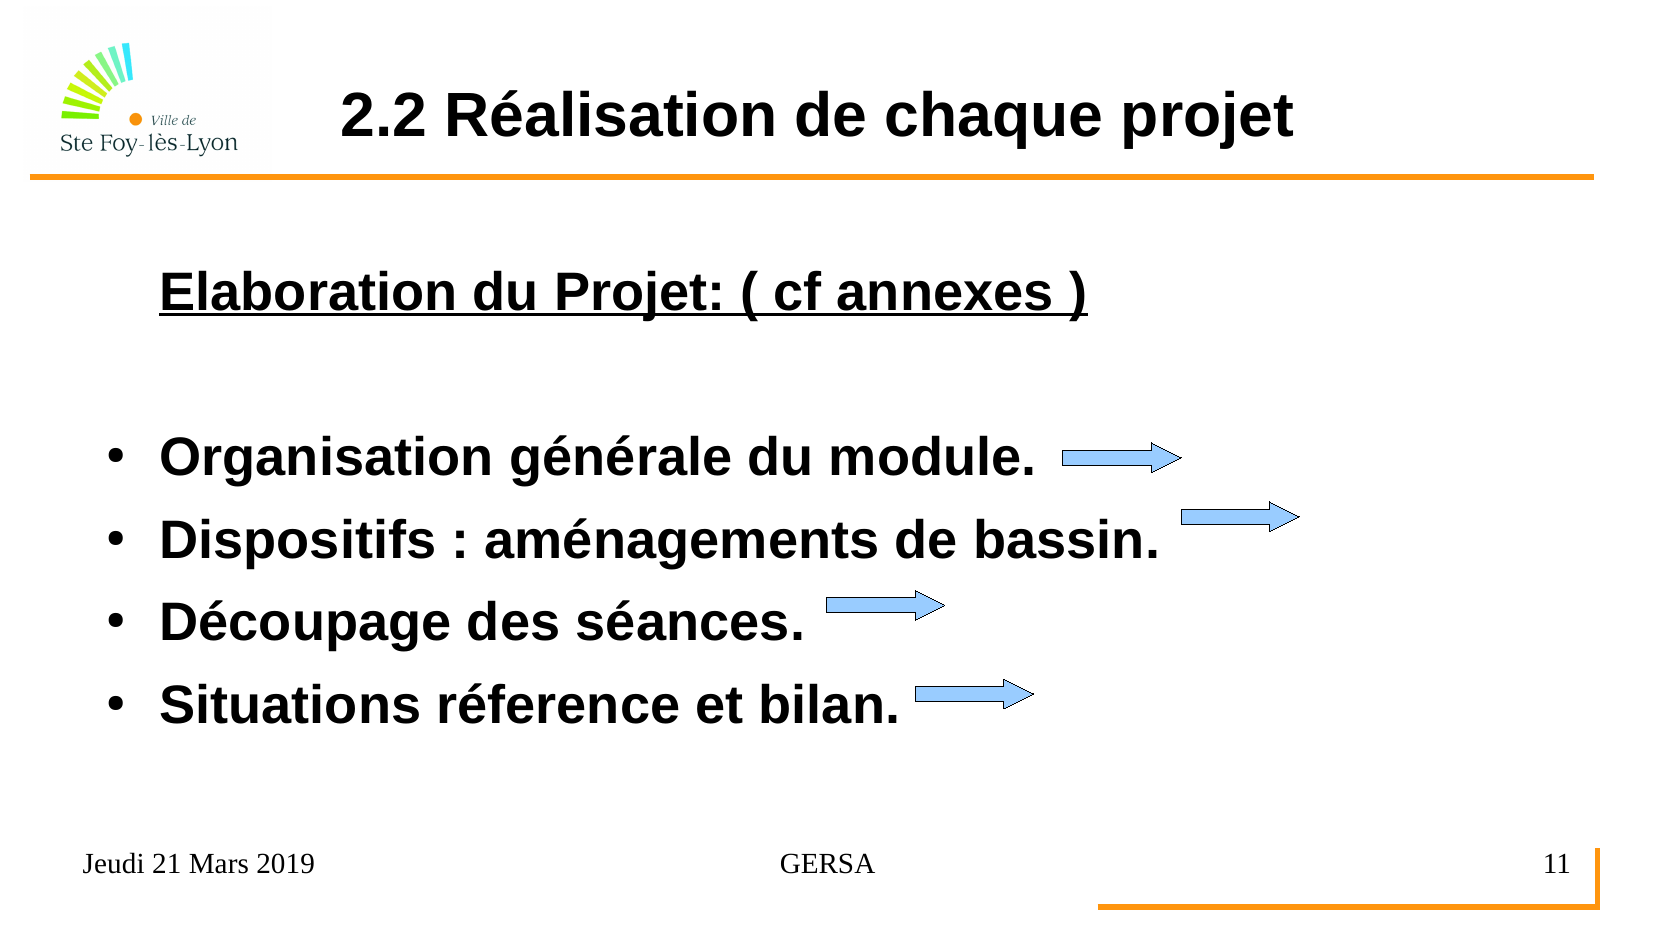

# 2.2 Réalisation de chaque projet
Elaboration du Projet: ( cf annexes )
Organisation générale du module.
Dispositifs : aménagements de bassin.
Découpage des séances.
Situations réference et bilan.
Service référent - jj/mm/aaaa
11